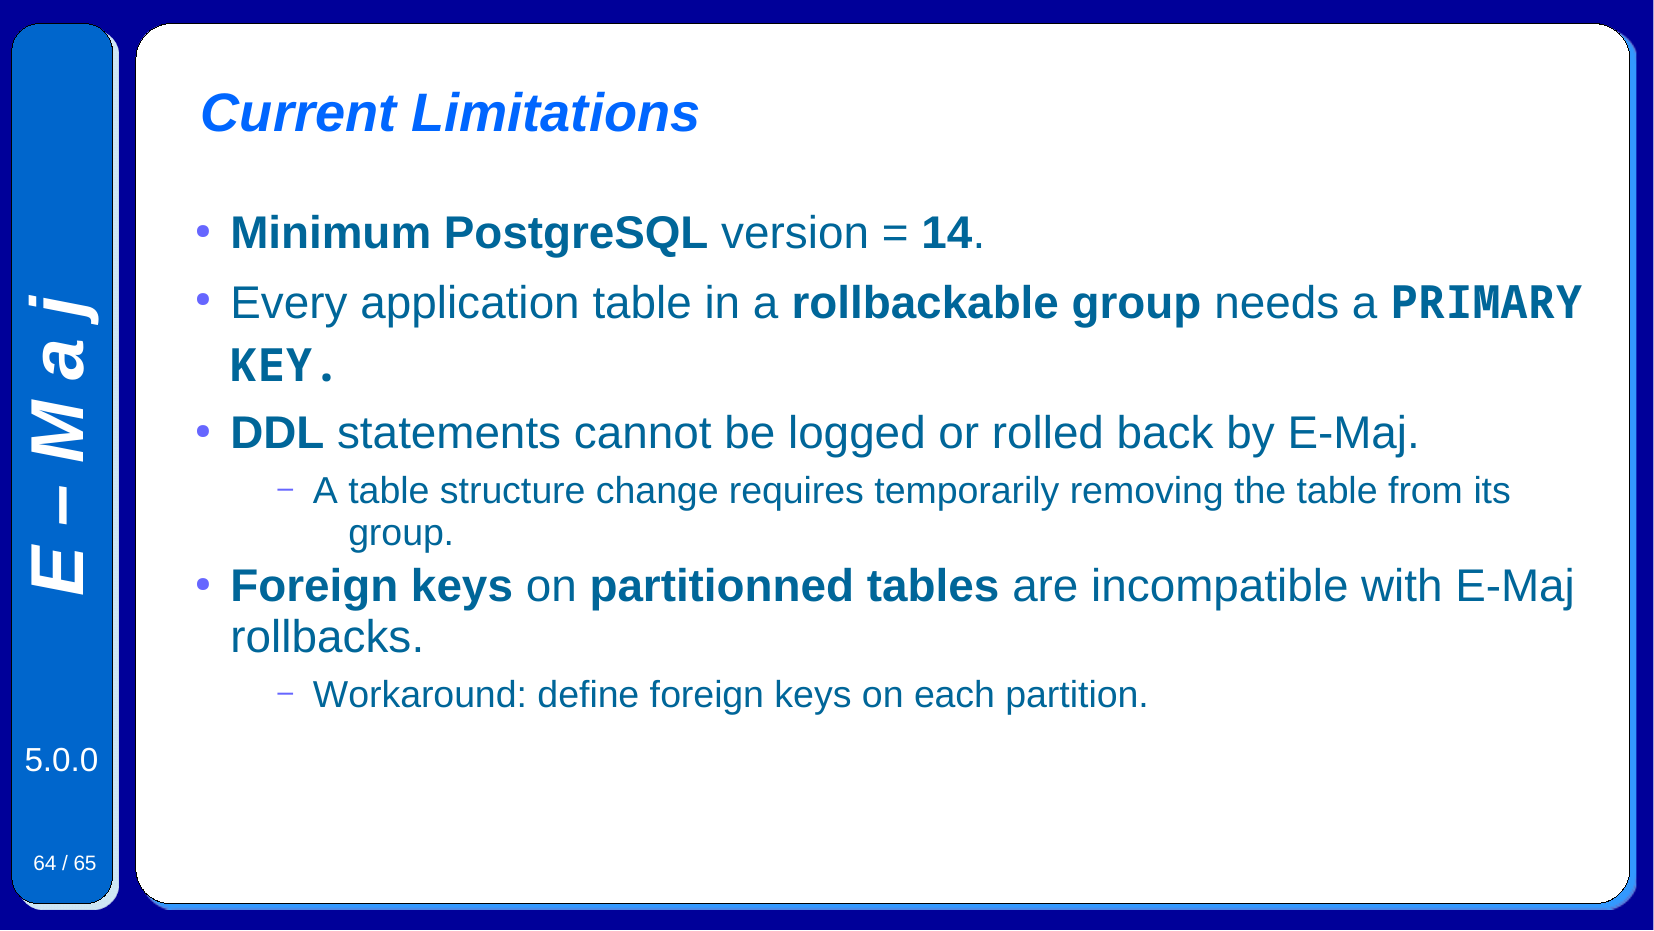

# Current Limitations
Minimum PostgreSQL version = 14.
Every application table in a rollbackable group needs a PRIMARY KEY.
DDL statements cannot be logged or rolled back by E-Maj.
A table structure change requires temporarily removing the table from its group.
Foreign keys on partitionned tables are incompatible with E-Maj rollbacks.
Workaround: define foreign keys on each partition.